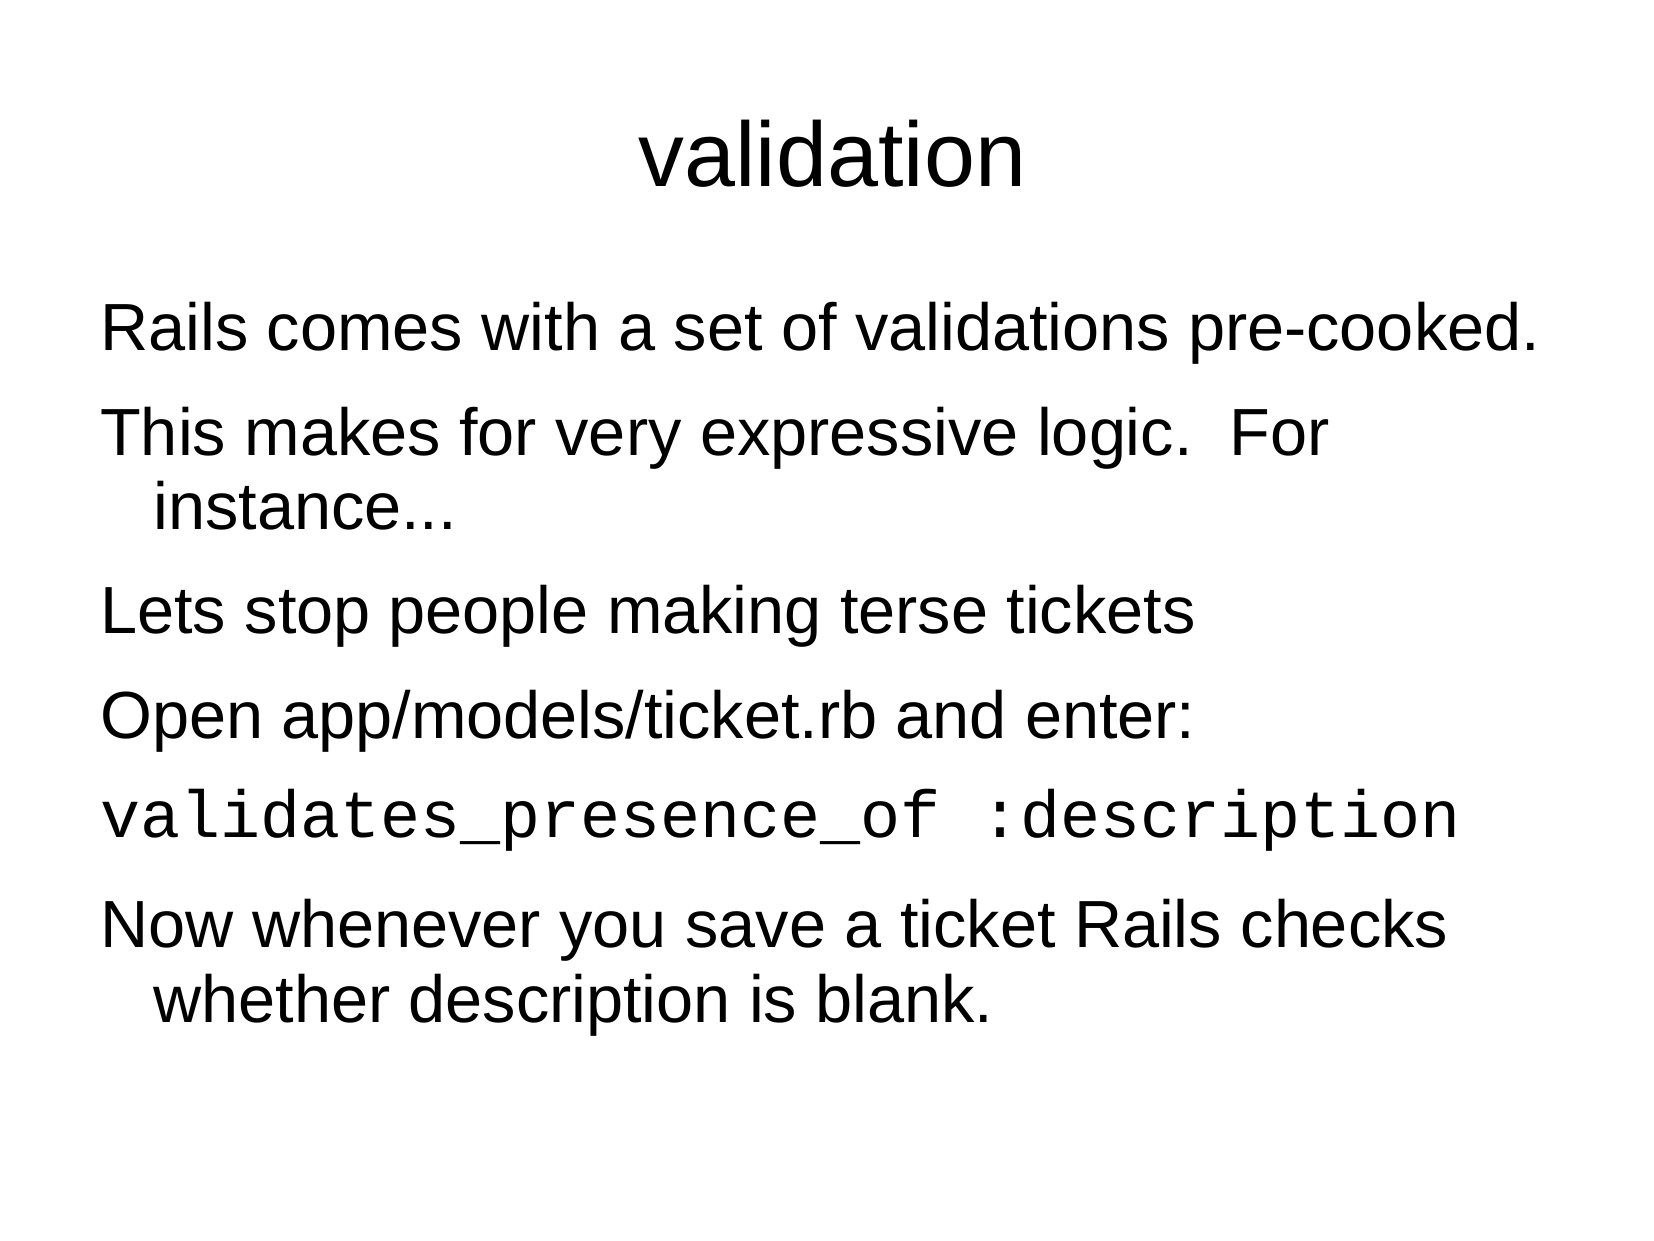

# validation
Rails comes with a set of validations pre-cooked.
This makes for very expressive logic. For instance...
Lets stop people making terse tickets
Open app/models/ticket.rb and enter:
validates_presence_of :description
Now whenever you save a ticket Rails checks whether description is blank.